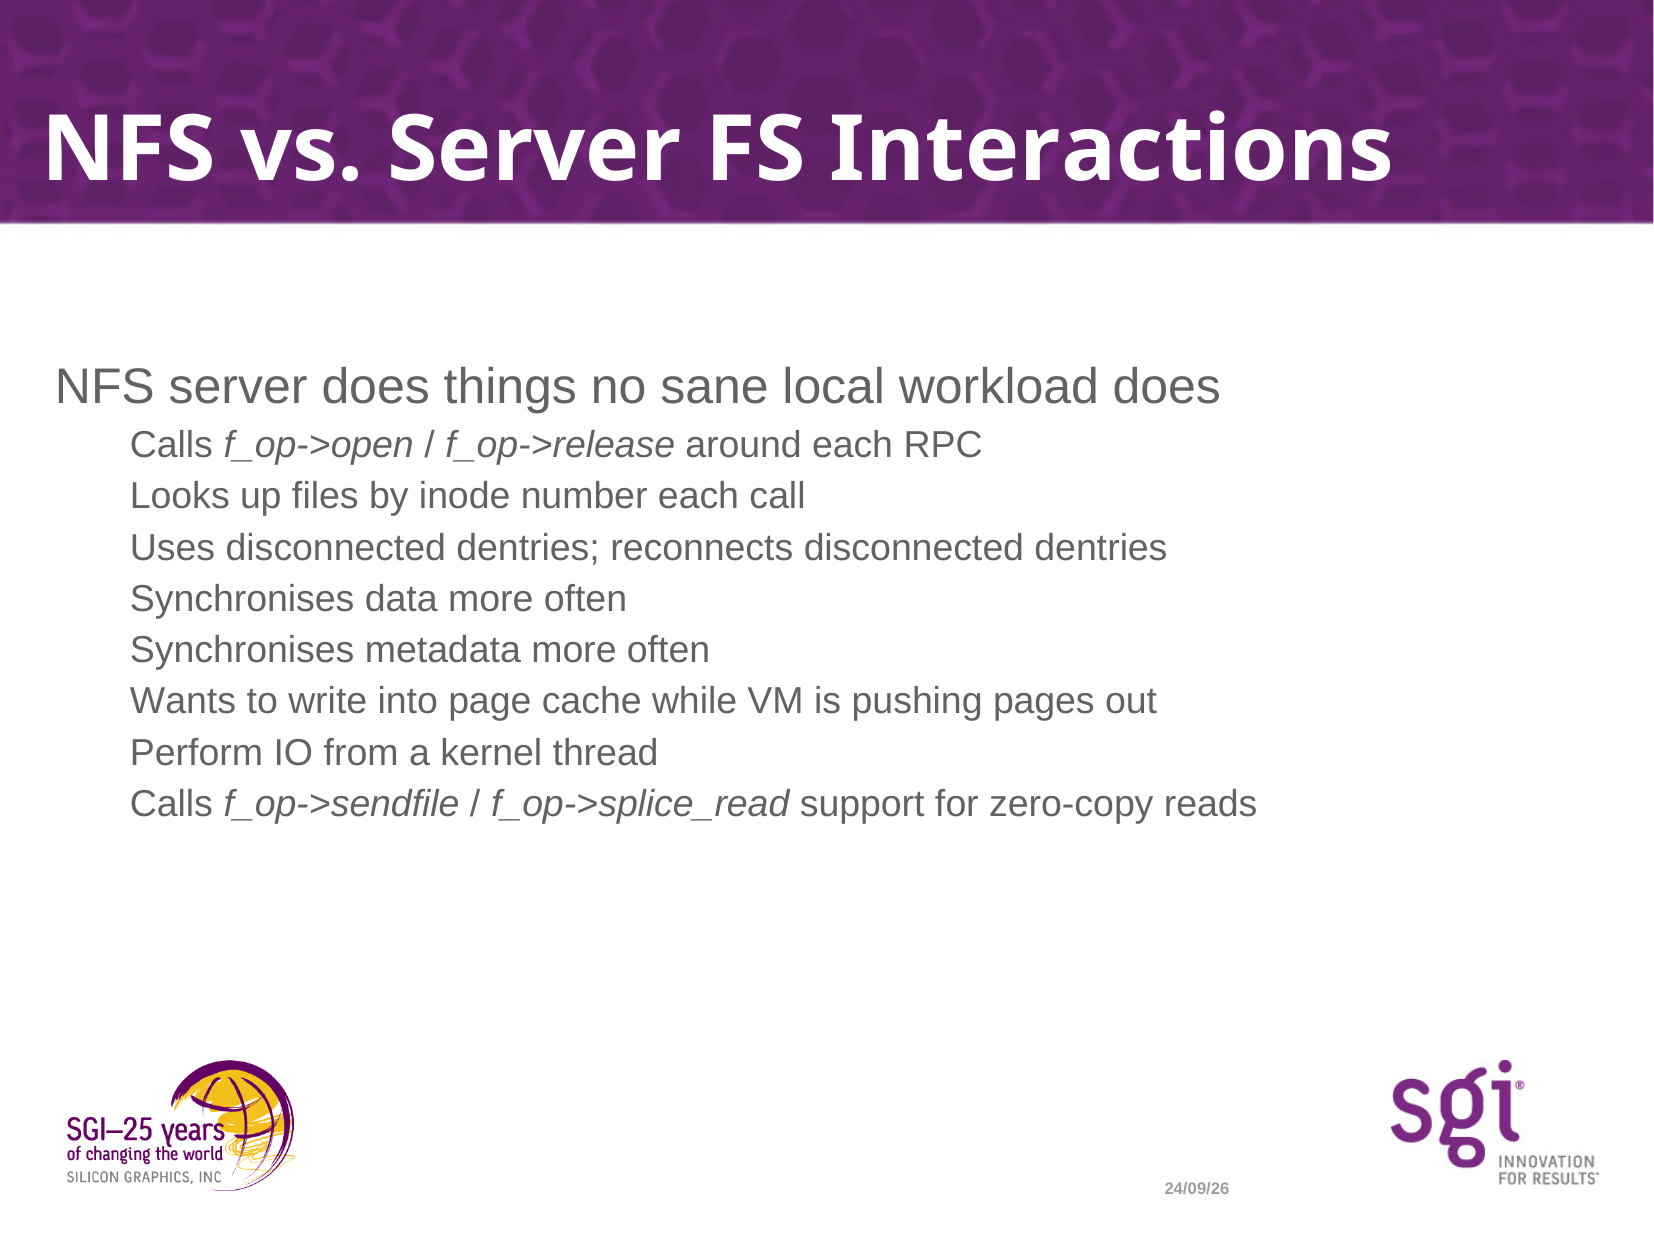

# NFS vs. Server FS Interactions
NFS server does things no sane local workload does
Calls f_op->open / f_op->release around each RPC
Looks up files by inode number each call
Uses disconnected dentries; reconnects disconnected dentries
Synchronises data more often
Synchronises metadata more often
Wants to write into page cache while VM is pushing pages out
Perform IO from a kernel thread
Calls f_op->sendfile / f_op->splice_read support for zero-copy reads